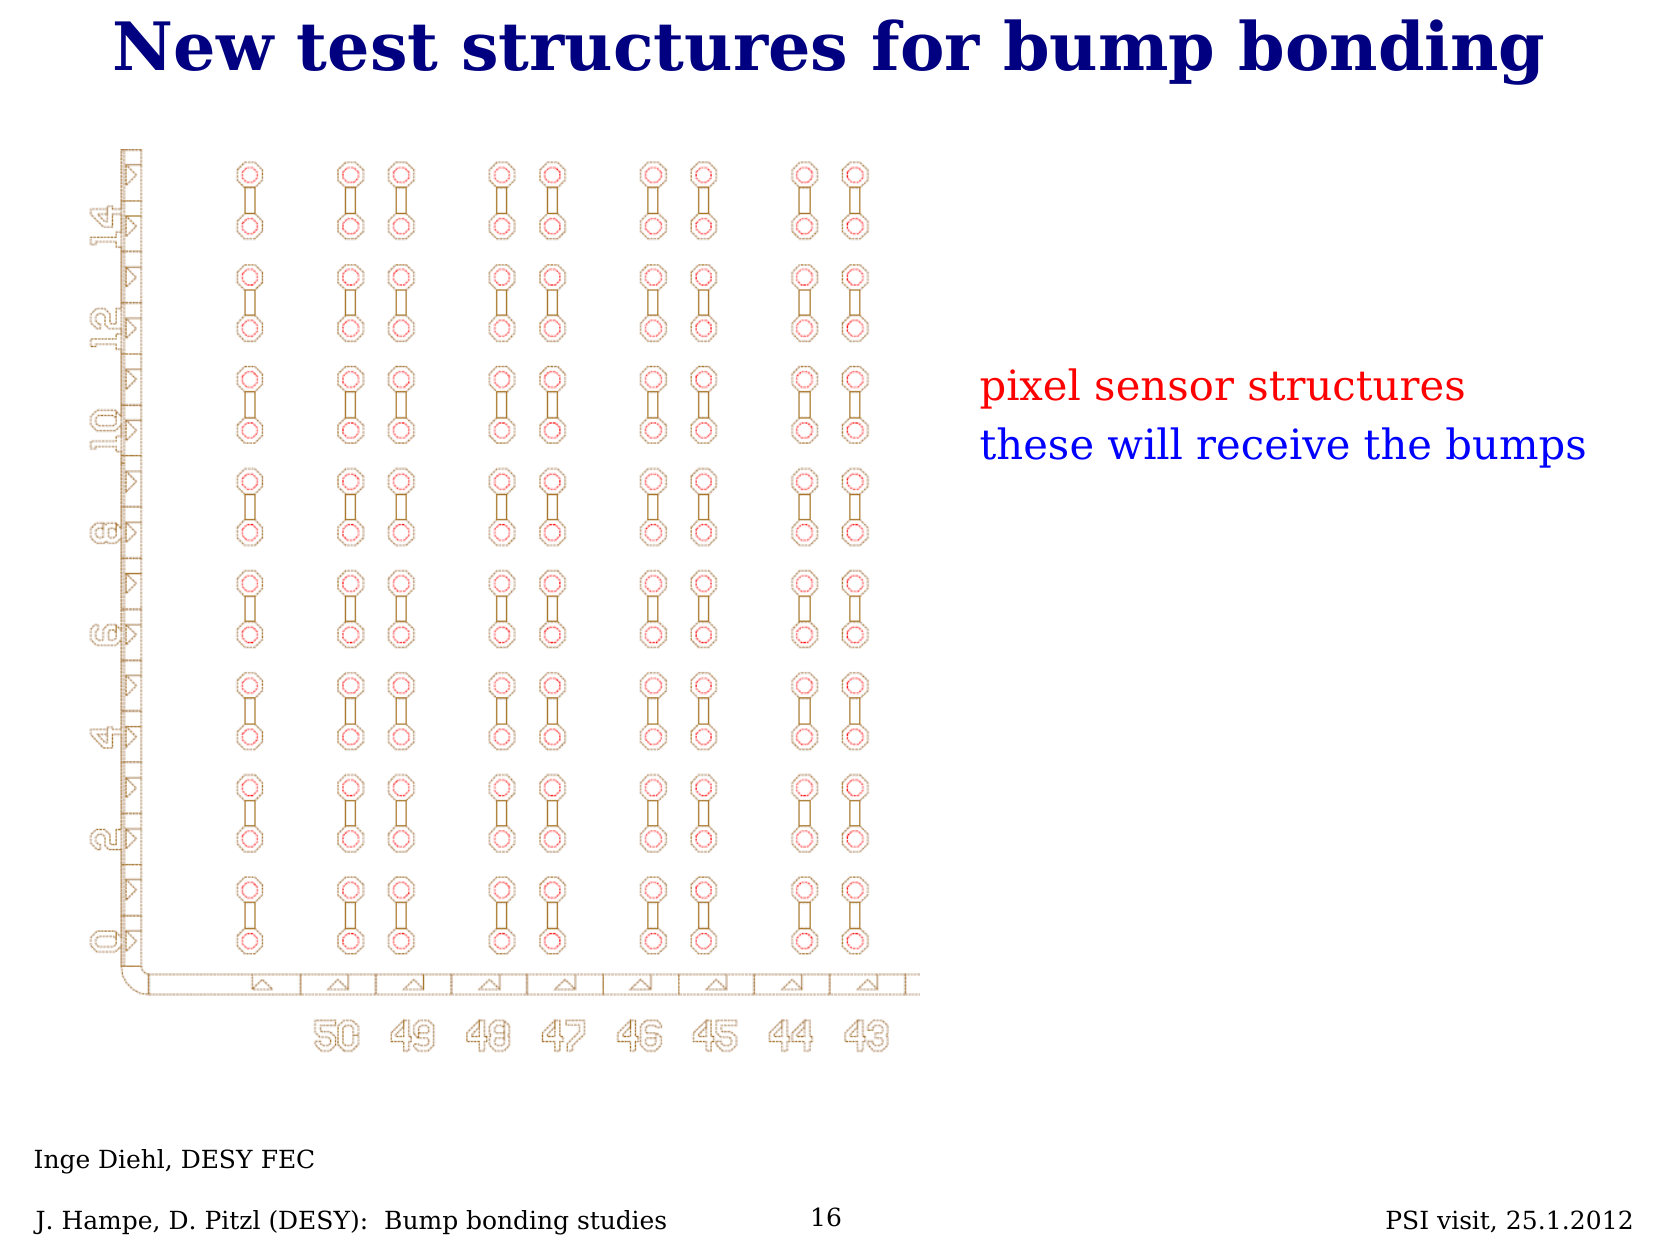

# New test structures for bump bonding
pixel sensor structures
these will receive the bumps
Inge Diehl, DESY FEC